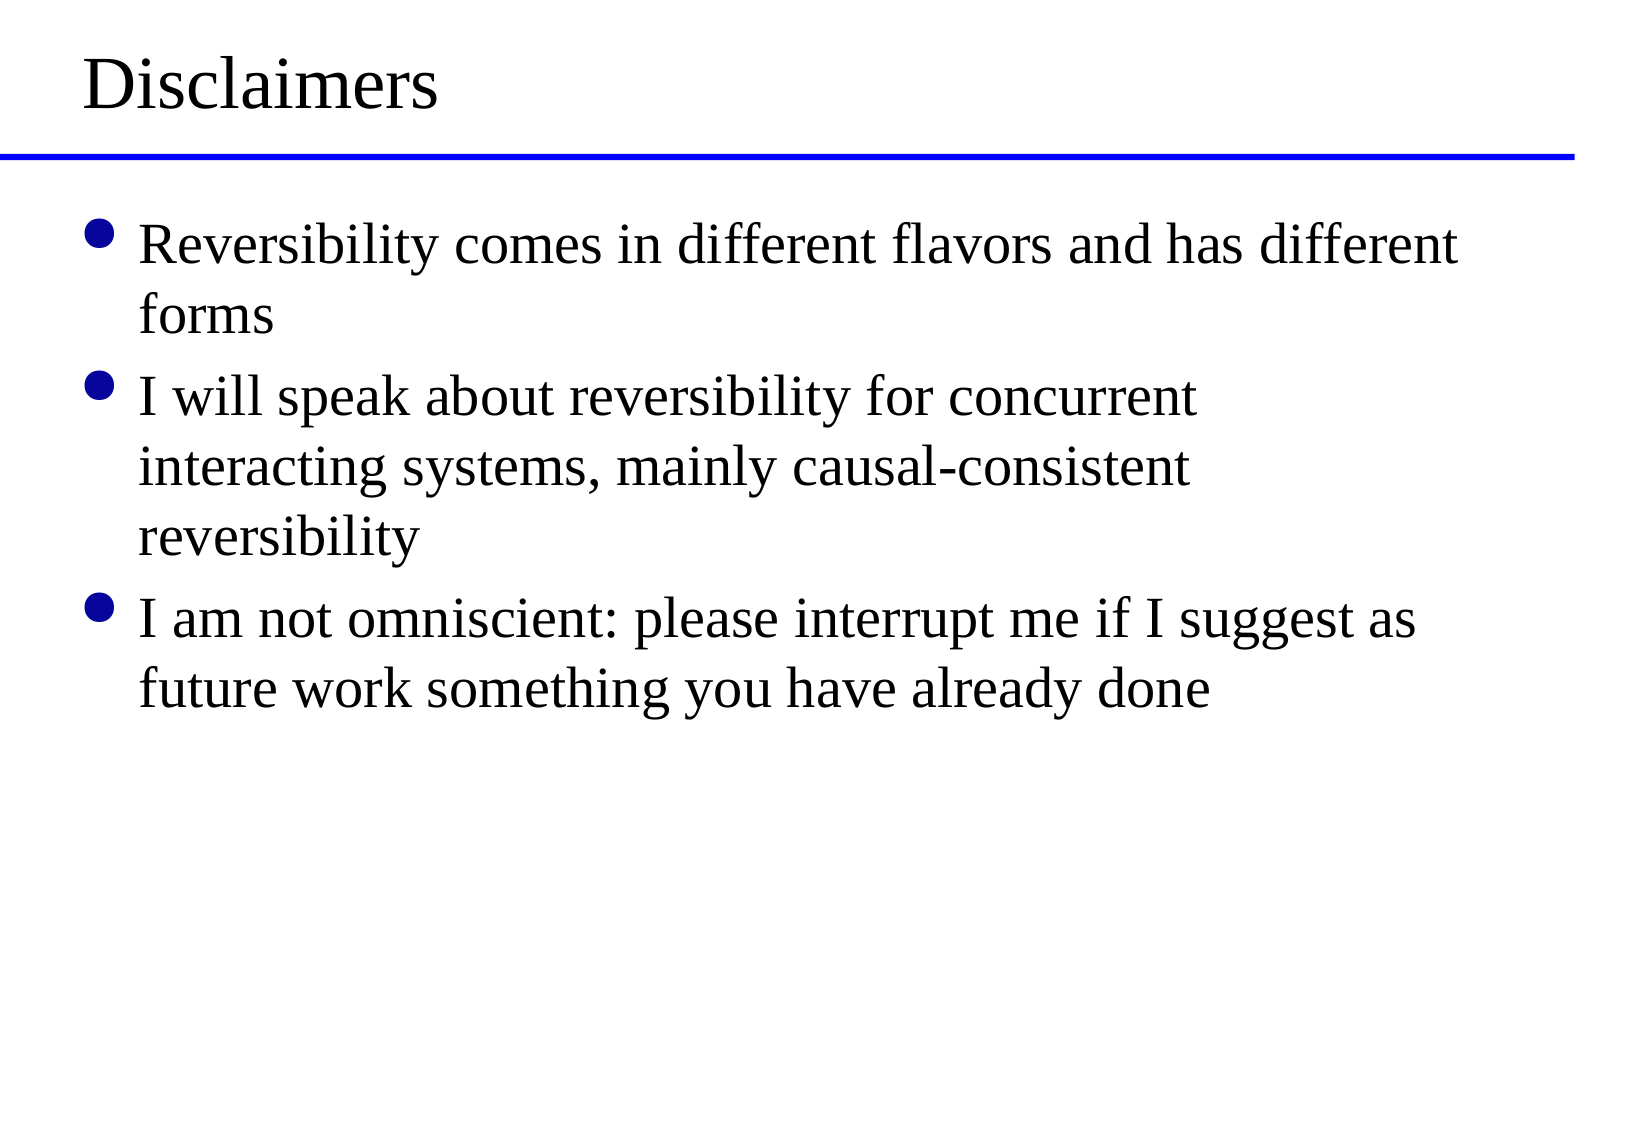

# Disclaimers
Reversibility comes in different flavors and has different forms
I will speak about reversibility for concurrent interacting systems, mainly causal-consistent reversibility
I am not omniscient: please interrupt me if I suggest as future work something you have already done